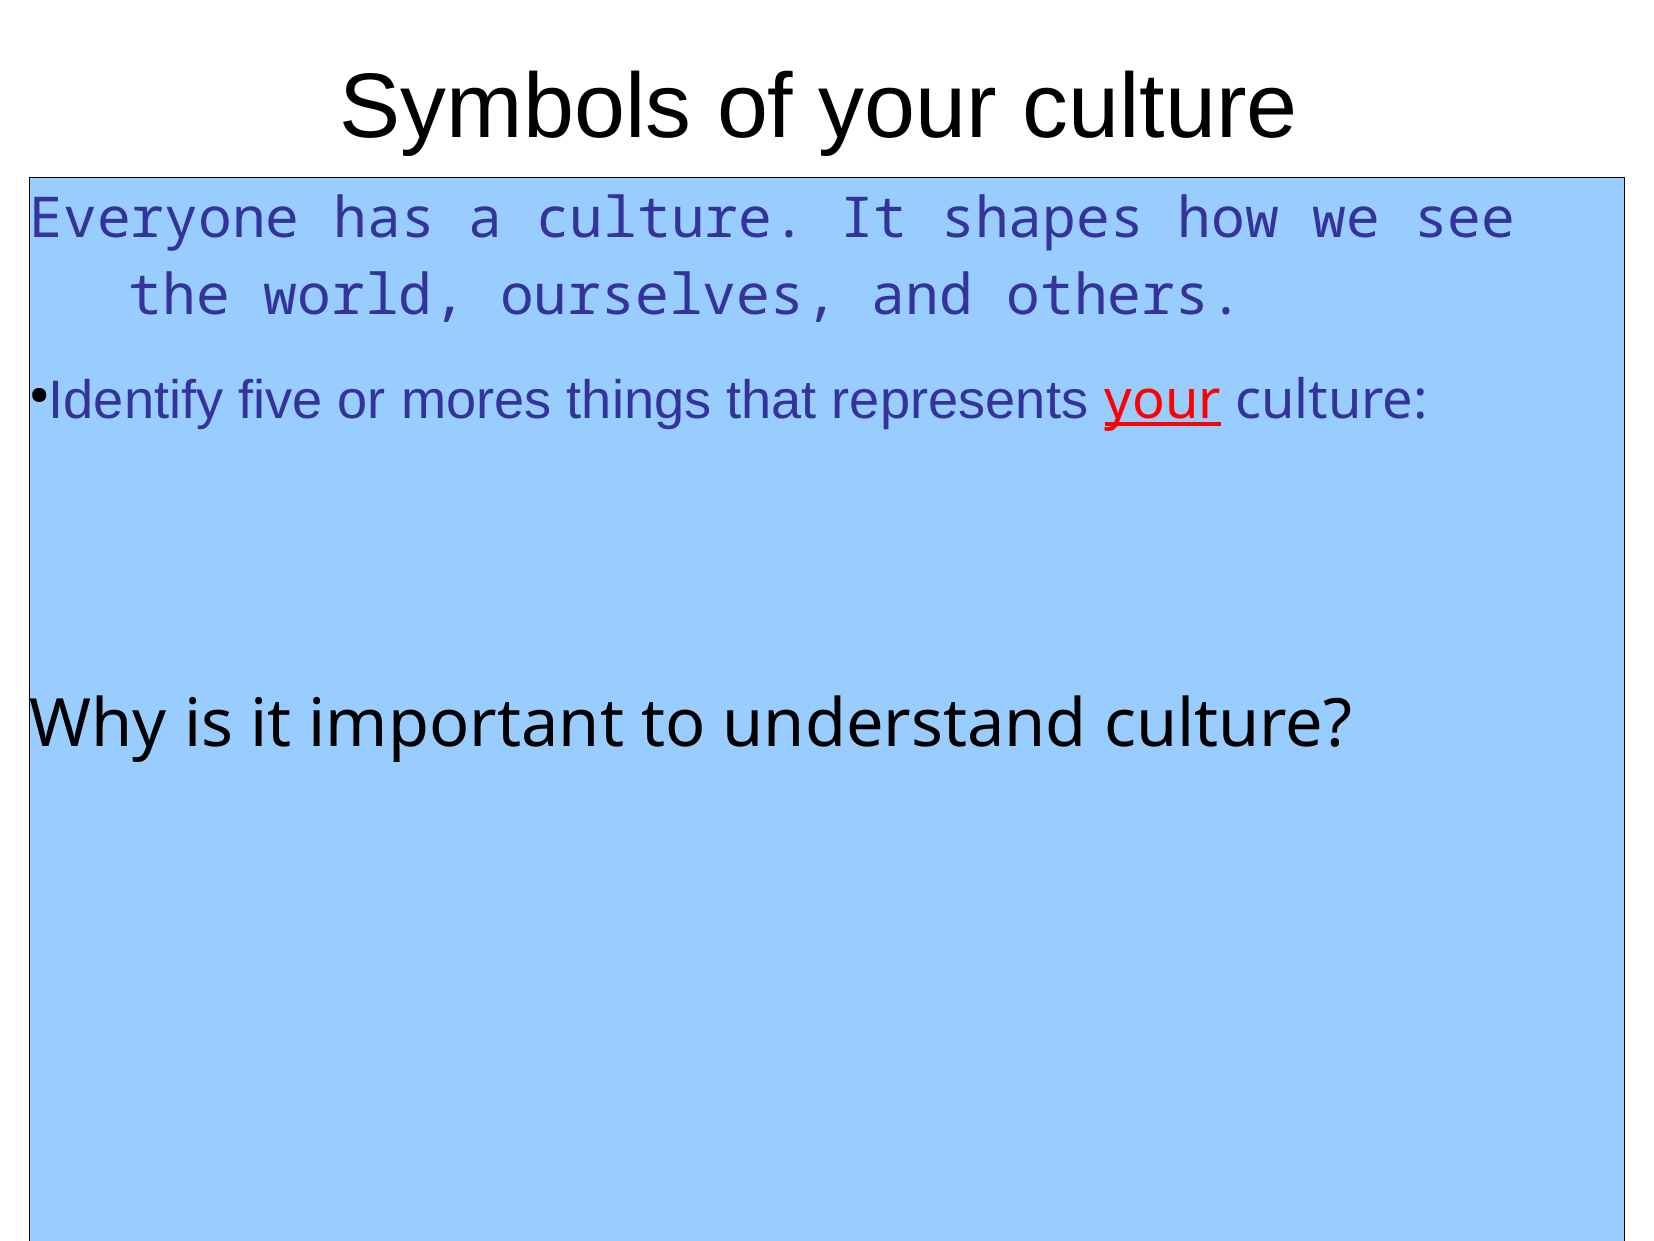

# Symbols of your culture
Everyone has a culture. It shapes how we see the world, ourselves, and others.
Identify five or mores things that represents your culture:
Why is it important to understand culture?